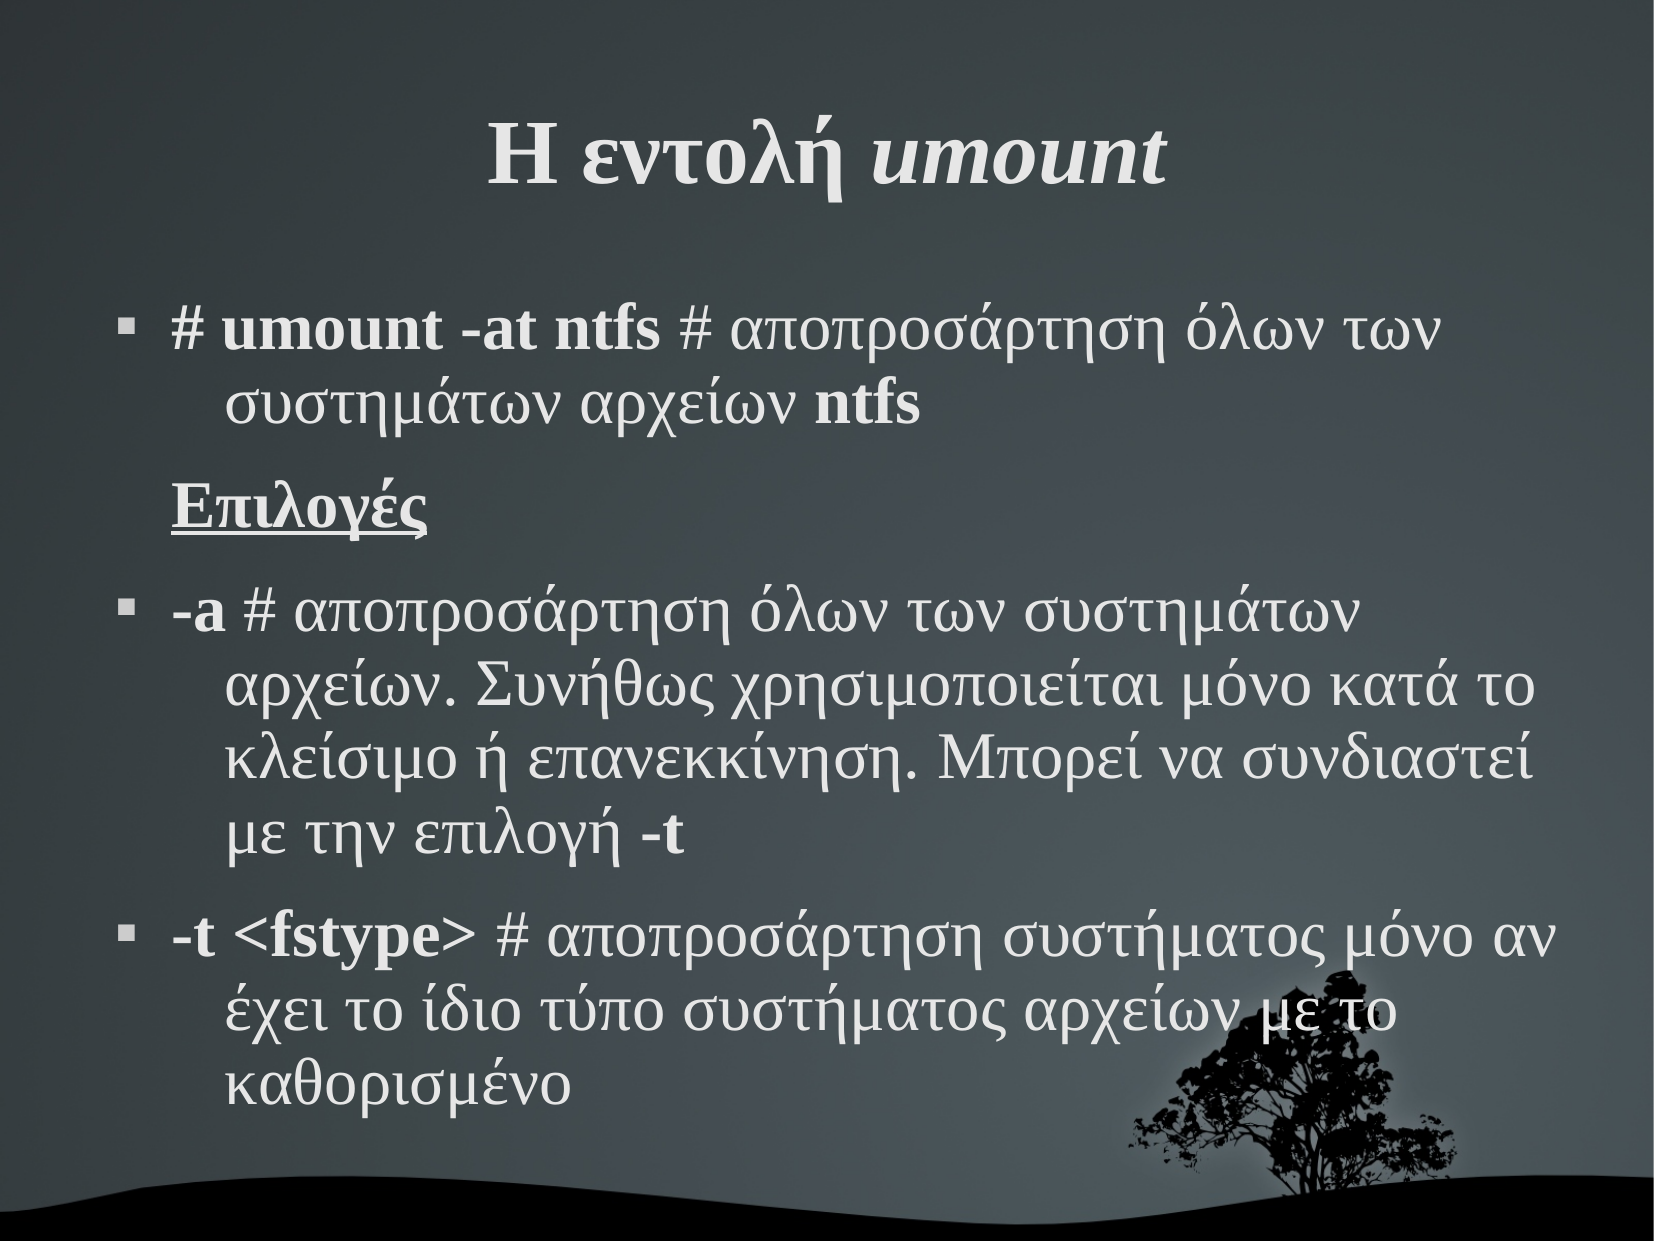

Η εντολή umount
# # umount -at ntfs # αποπροσάρτηση όλων των συστημάτων αρχείων ntfs
Επιλογές
-a # αποπροσάρτηση όλων των συστημάτων αρχείων. Συνήθως χρησιμοποιείται μόνο κατά το κλείσιμο ή επανεκκίνηση. Μπορεί να συνδιαστεί με την επιλογή -t
-t <fstype> # αποπροσάρτηση συστήματος μόνο αν έχει το ίδιο τύπο συστήματος αρχείων με το καθορισμένο